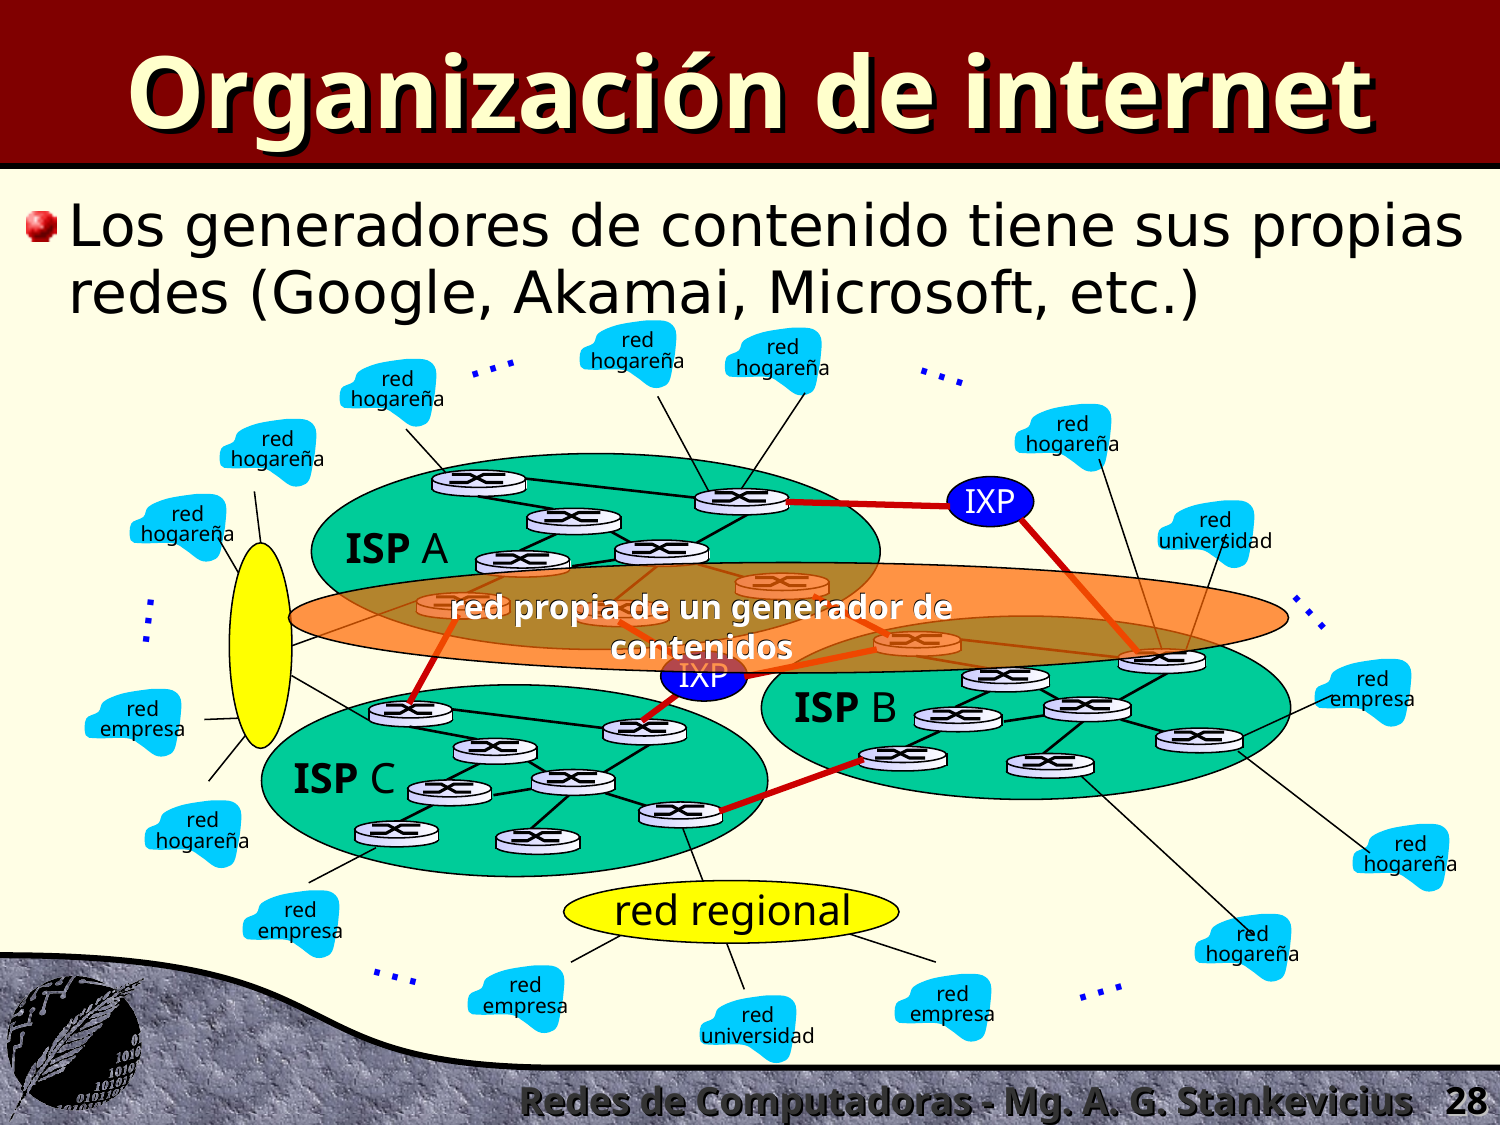

# Organización de internet
Los generadores de contenido tiene sus propias redes (Google, Akamai, Microsoft, etc.)
…
…
red
hogareña
red
hogareña
red
hogareña
red
hogareña
red
hogareña
red
hogareña
red
universidad
…
…
red
empresa
red
empresa
red
hogareña
red
hogareña
red
empresa
red
hogareña
…
red
empresa
…
red
empresa
red
universidad
ISP A
IXP
red propia de un generador de contenidos
ISP B
IXP
ISP C
red regional
28